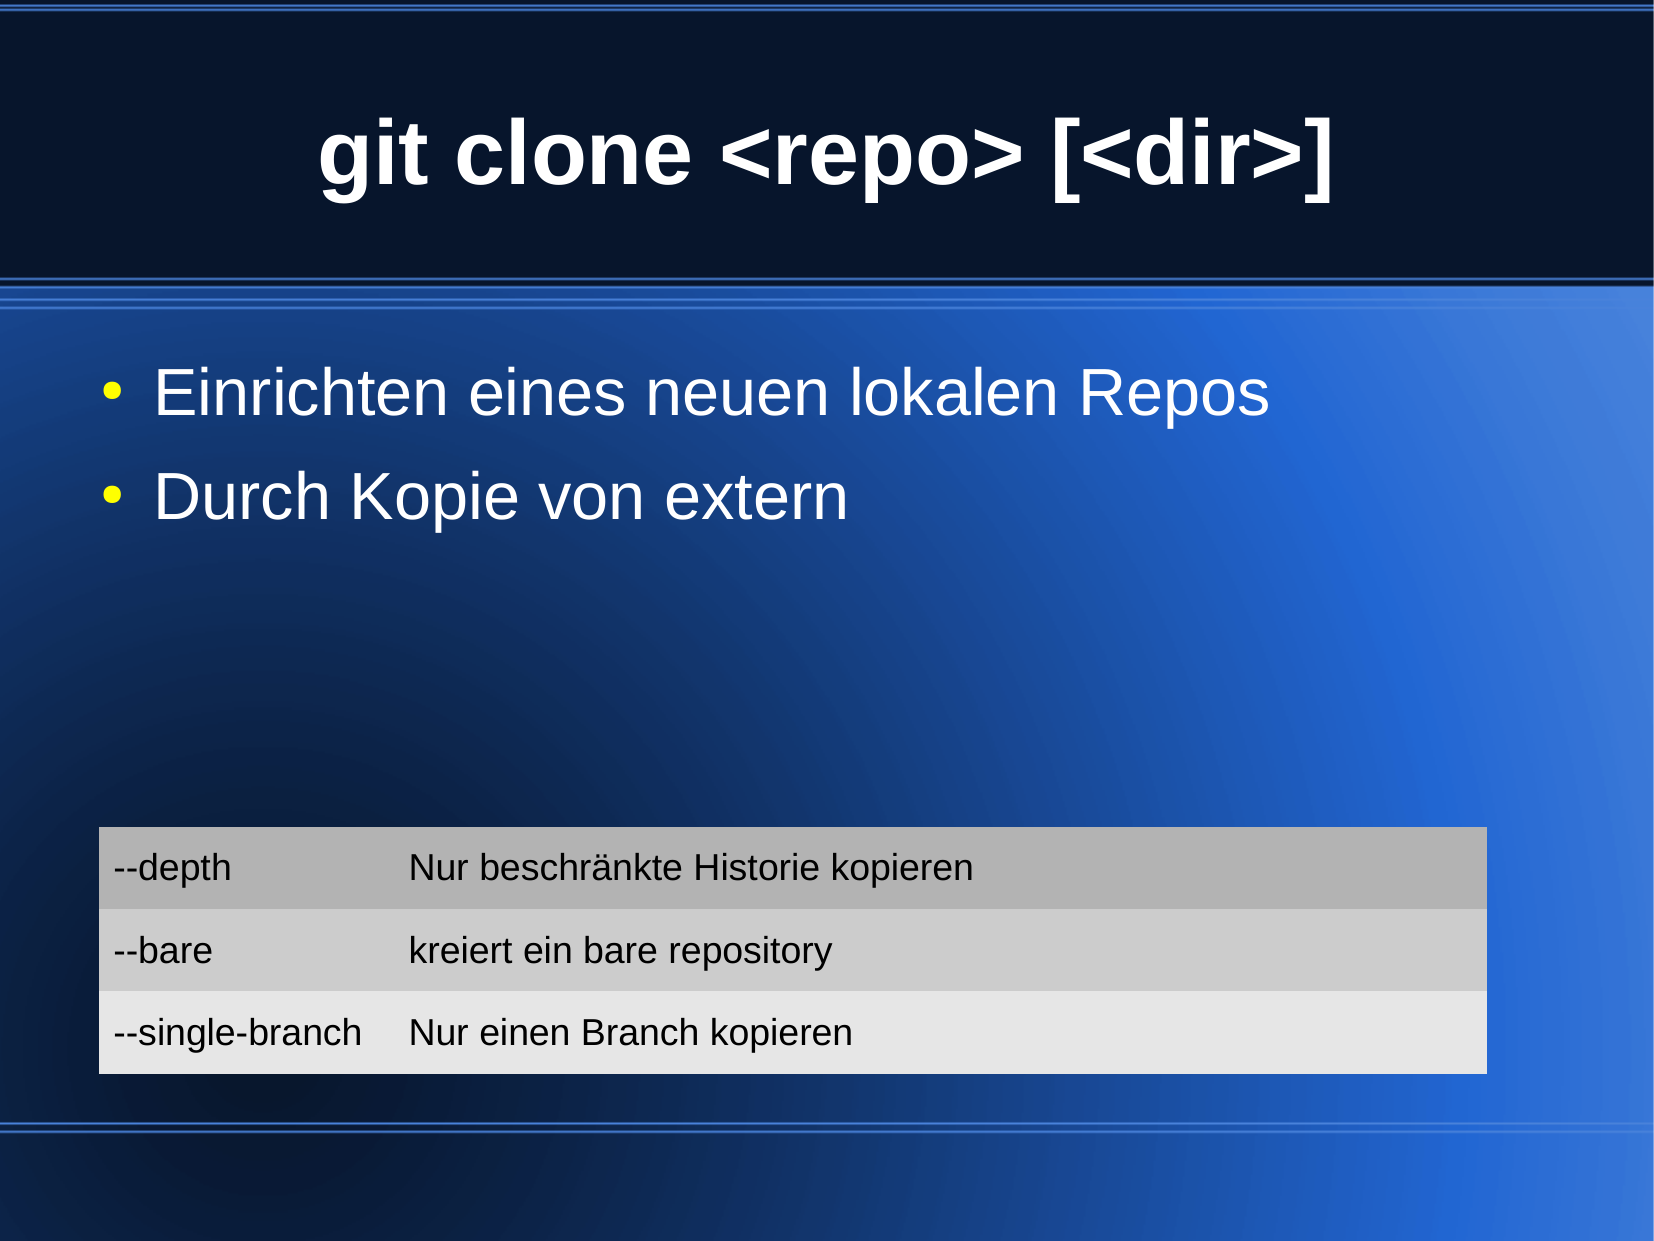

# git clone <repo> [<dir>]
Einrichten eines neuen lokalen Repos
Durch Kopie von extern
| --depth | Nur beschränkte Historie kopieren |
| --- | --- |
| --bare | kreiert ein bare repository |
| --single-branch | Nur einen Branch kopieren |